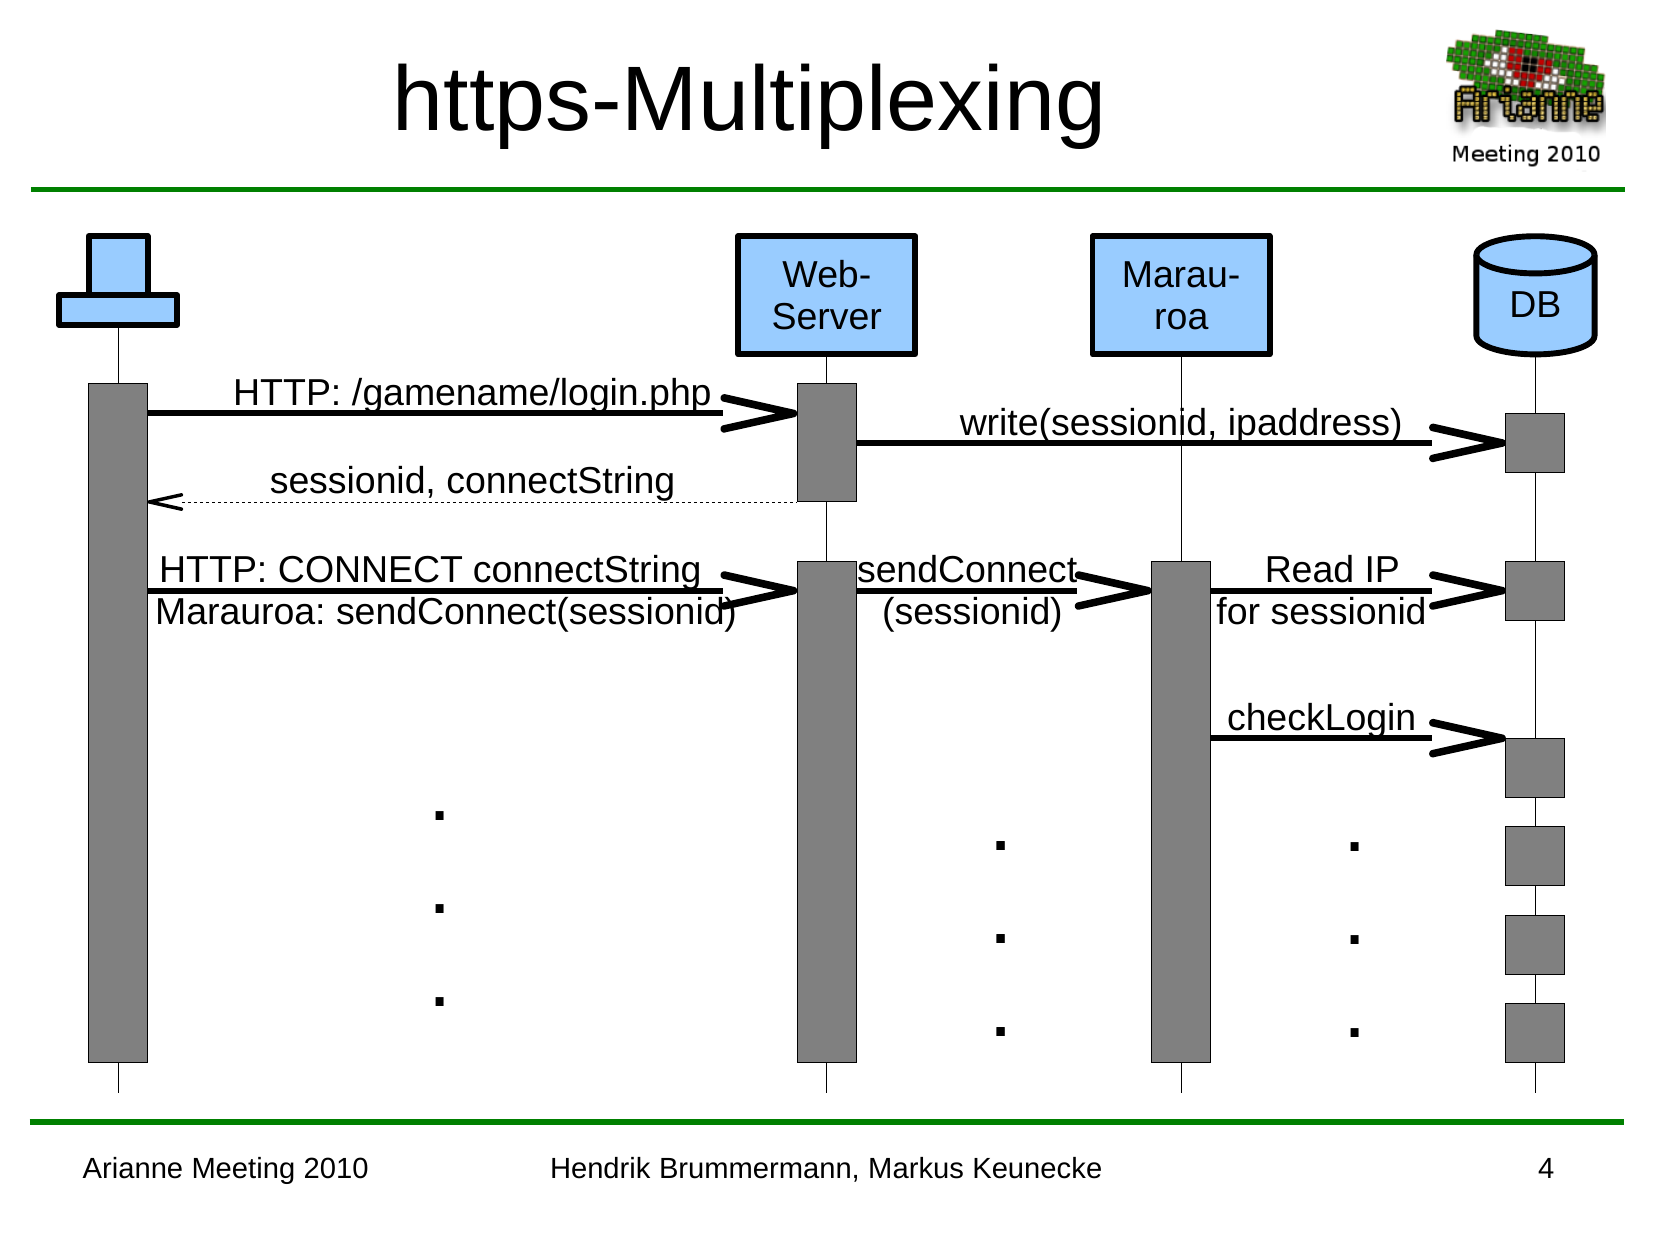

# https-Multiplexing
Web-
Server
Marau-
roa
DB
HTTP: /gamename/login.php
write(sessionid, ipaddress)
sessionid, connectString
HTTP: CONNECT connectString
Marauroa: sendConnect(sessionid)
sendConnect
(sessionid)
Read IP
for sessionid
.
.
.
checkLogin
.
.
.
.
.
.
.
.
.
2010-03-13
4